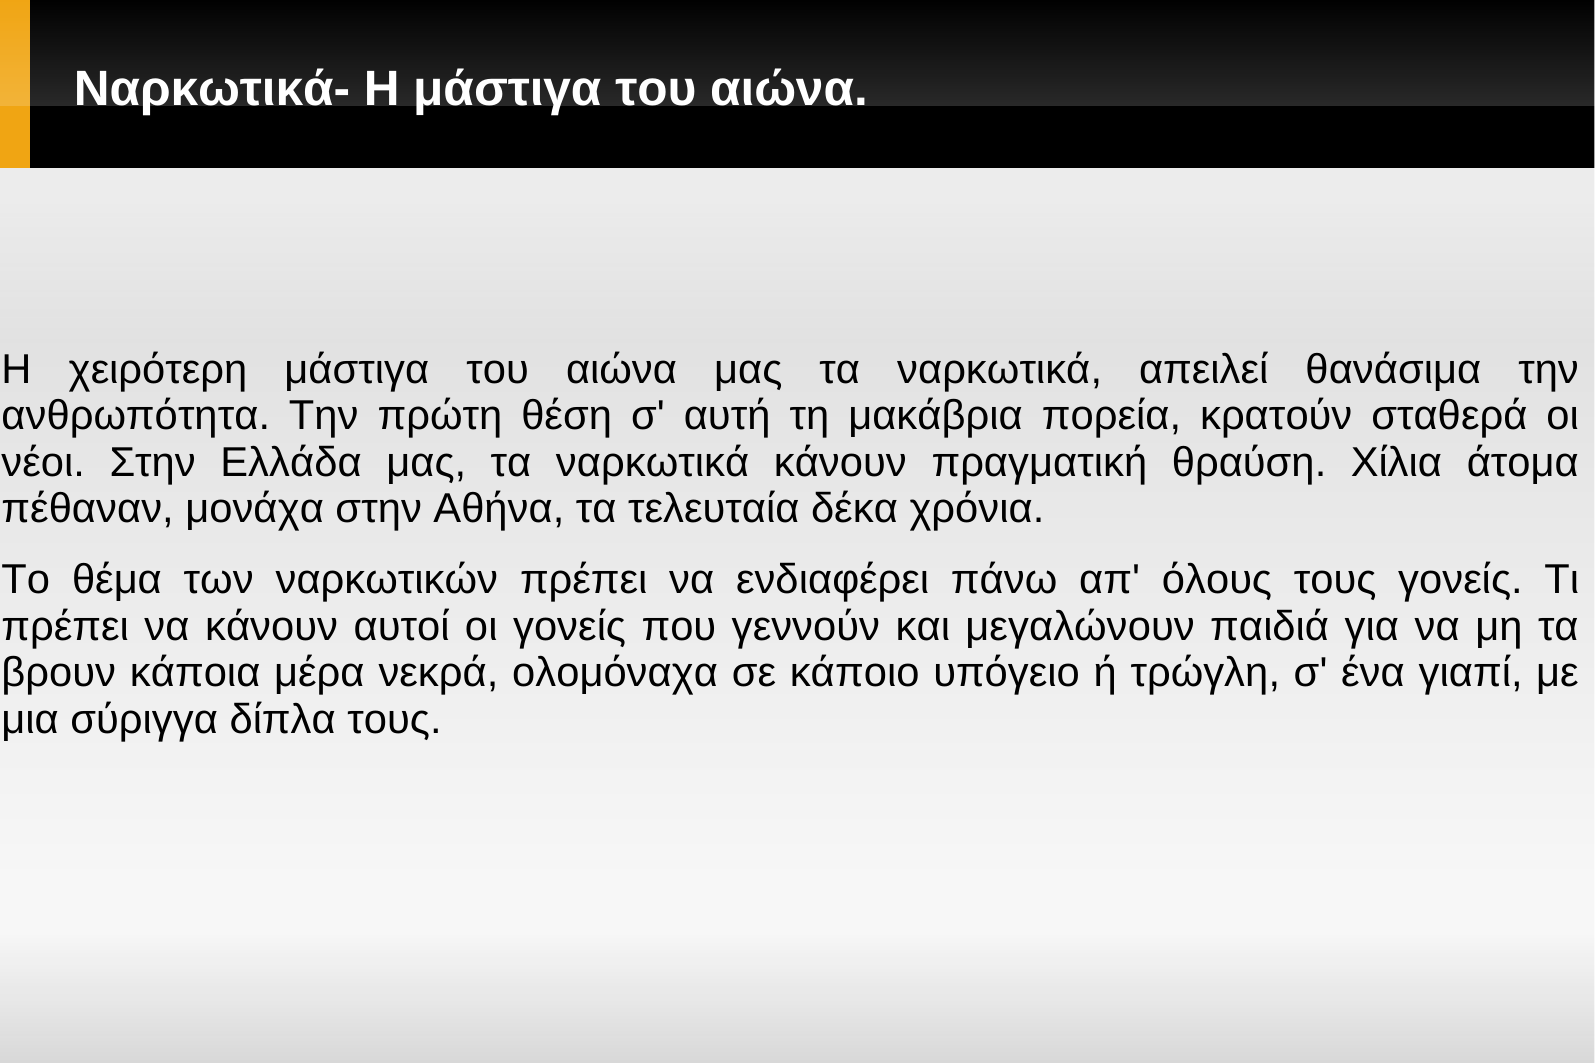

# Ναρκωτικά- Η μάστιγα του αιώνα.
Η χειρότερη μάστιγα του αιώνα μας τα ναρκωτικά, απειλεί θανάσιμα την ανθρωπότητα. Την πρώτη θέση σ' αυτή τη μακάβρια πορεία, κρατούν σταθερά οι νέοι. Στην Ελλάδα μας, τα ναρκωτικά κάνουν πραγματική θραύση. Χίλια άτομα πέθαναν, μονάχα στην Αθήνα, τα τελευταία δέκα χρόνια.
Το θέμα των ναρκωτικών πρέπει να ενδιαφέρει πάνω απ' όλους τους γονείς. Τι πρέπει να κάνουν αυτοί οι γονείς που γεννούν και μεγαλώνουν παιδιά για να μη τα βρουν κάποια μέρα νεκρά, ολομόναχα σε κάποιο υπόγειο ή τρώγλη, σ' ένα γιαπί, με μια σύριγγα δίπλα τους.